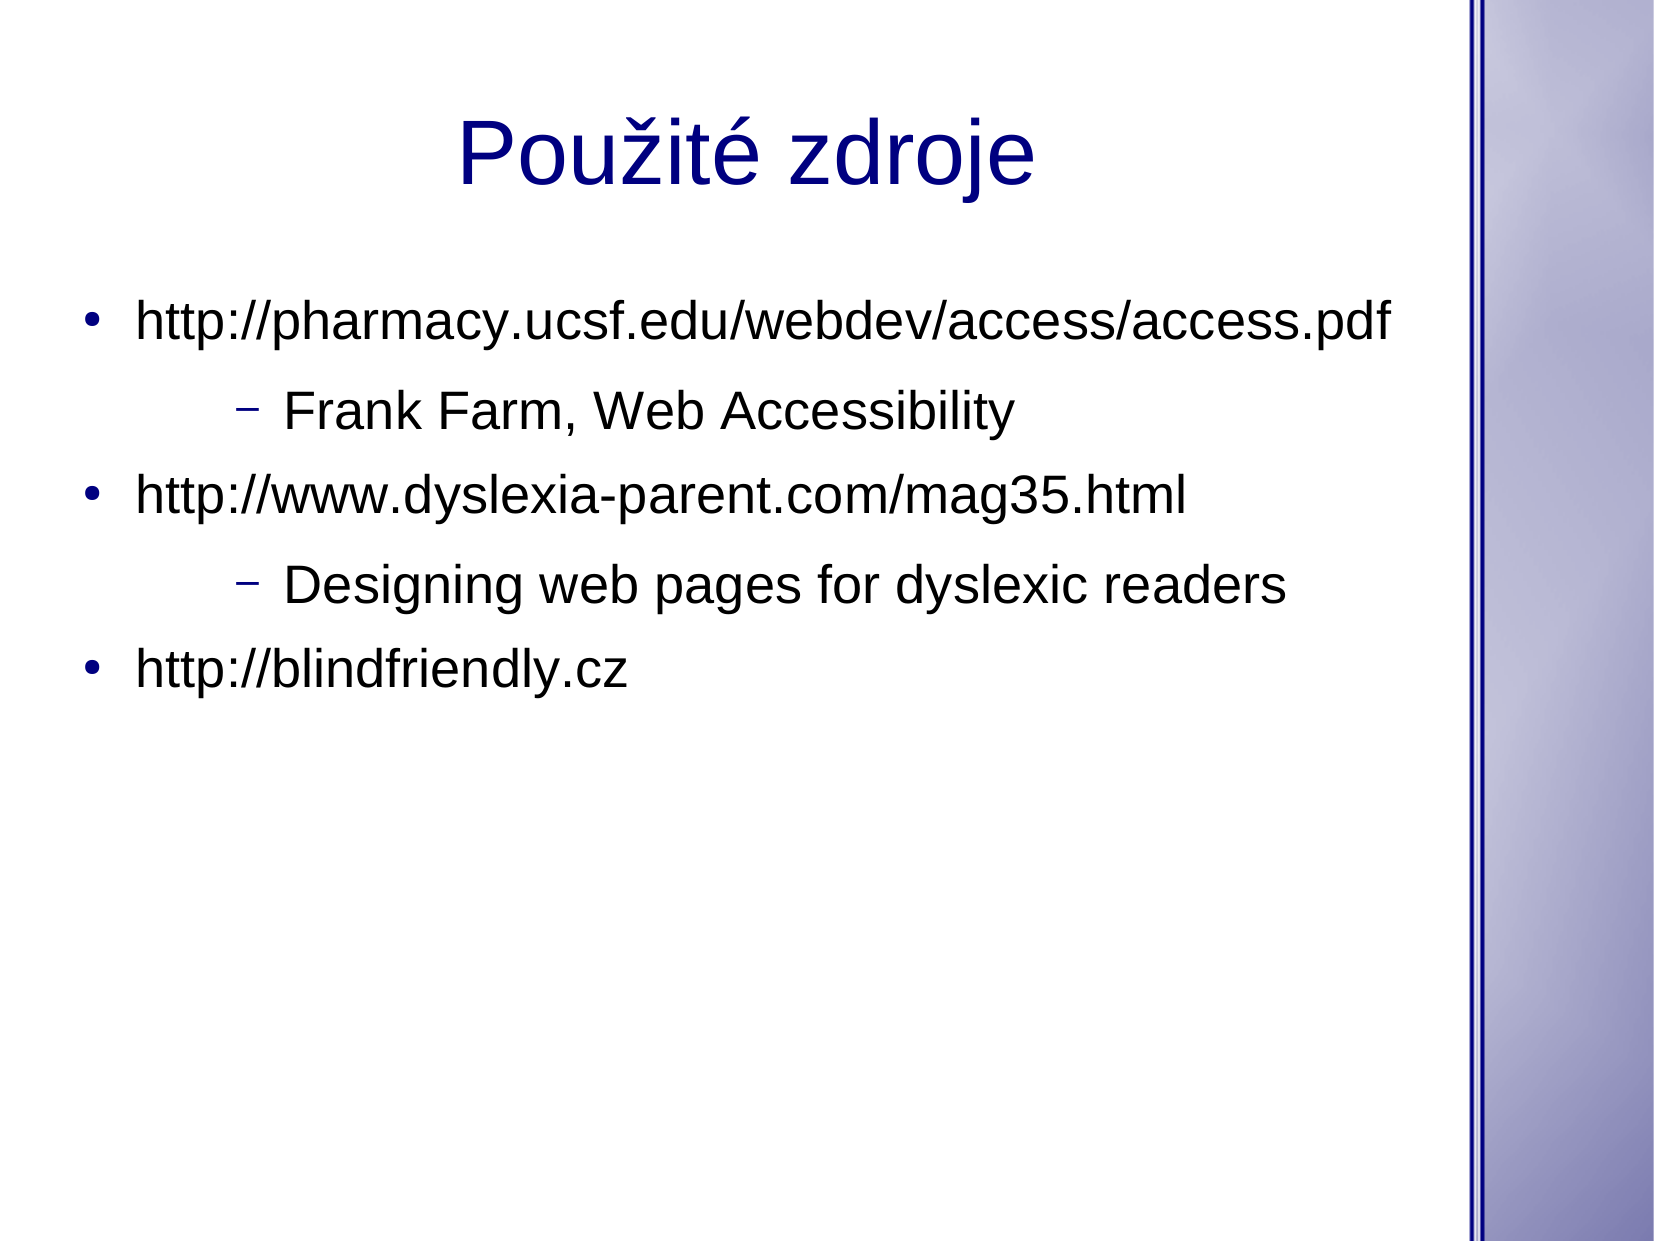

# Použité zdroje
http://pharmacy.ucsf.edu/webdev/access/access.pdf
Frank Farm, Web Accessibility
http://www.dyslexia-parent.com/mag35.html
Designing web pages for dyslexic readers
http://blindfriendly.cz